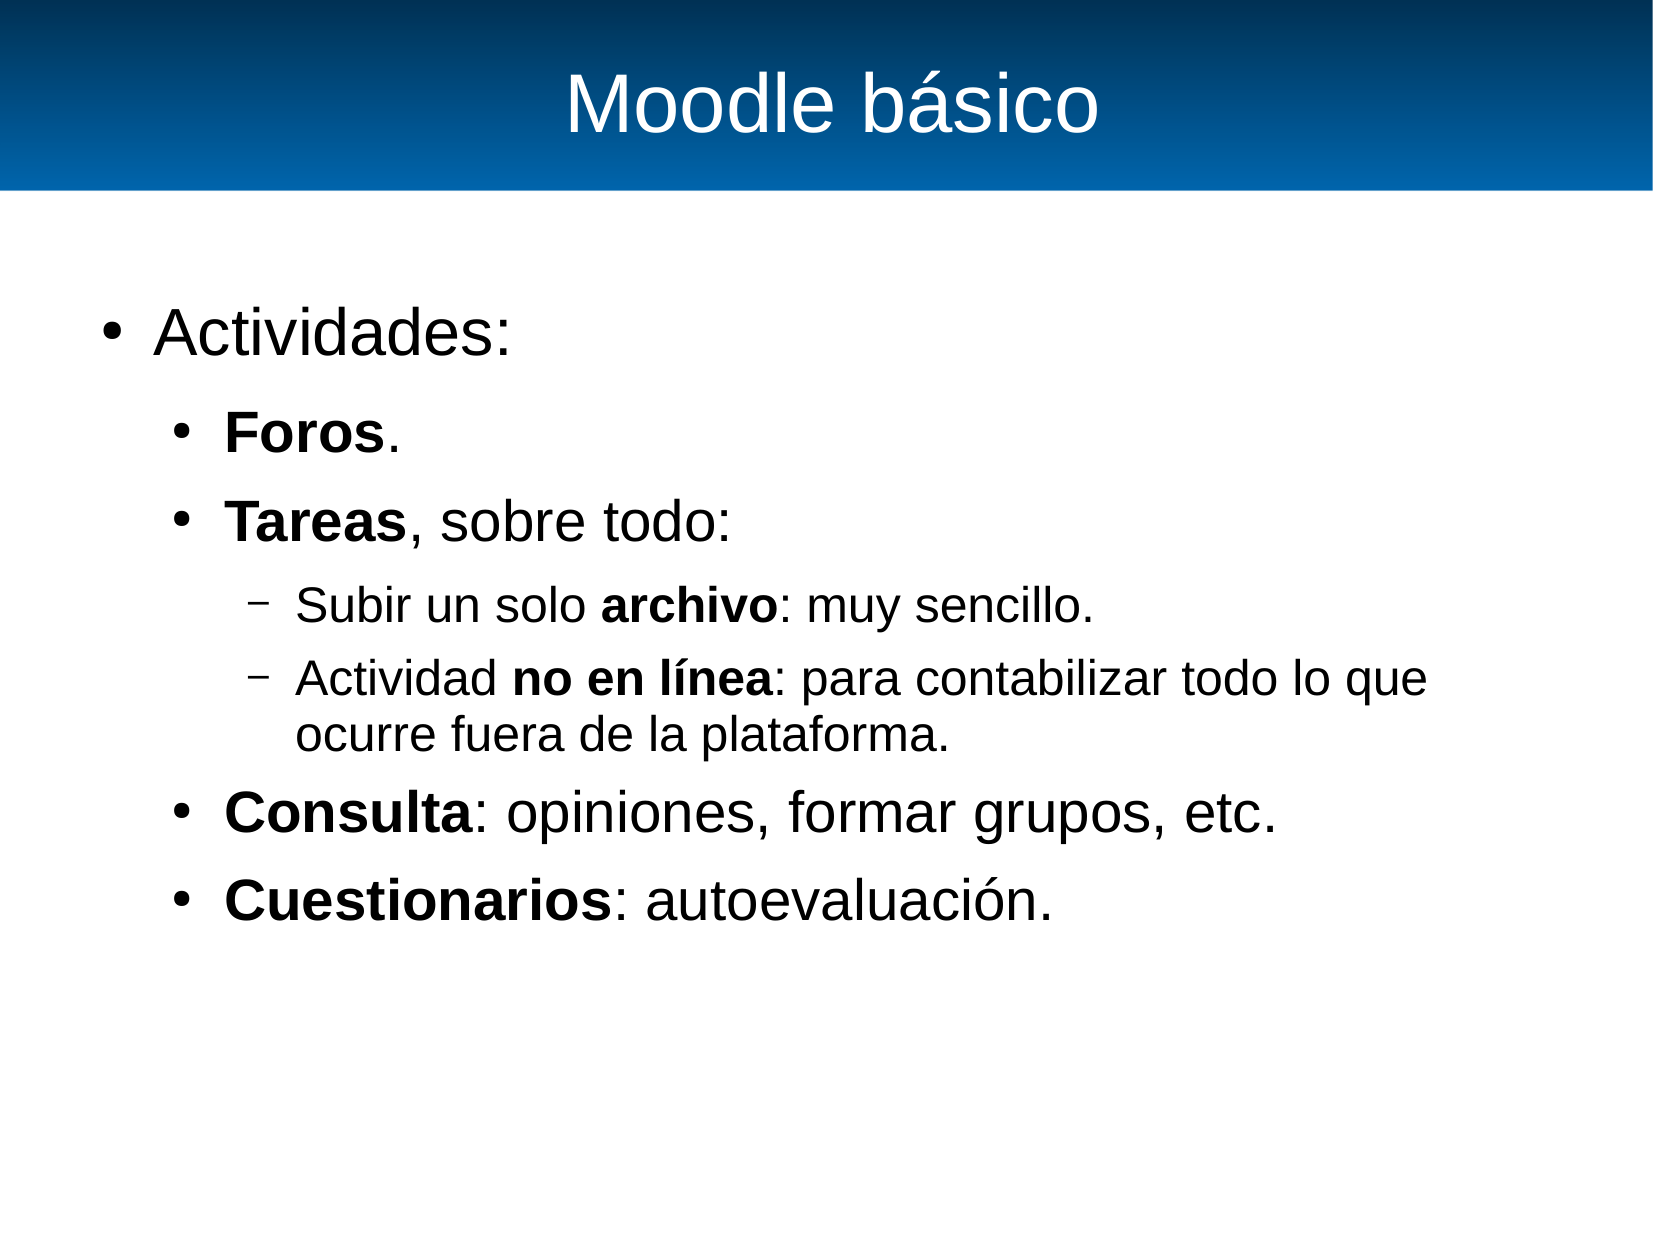

# Moodle básico
Actividades:
Foros.
Tareas, sobre todo:
Subir un solo archivo: muy sencillo.
Actividad no en línea: para contabilizar todo lo que ocurre fuera de la plataforma.
Consulta: opiniones, formar grupos, etc.
Cuestionarios: autoevaluación.